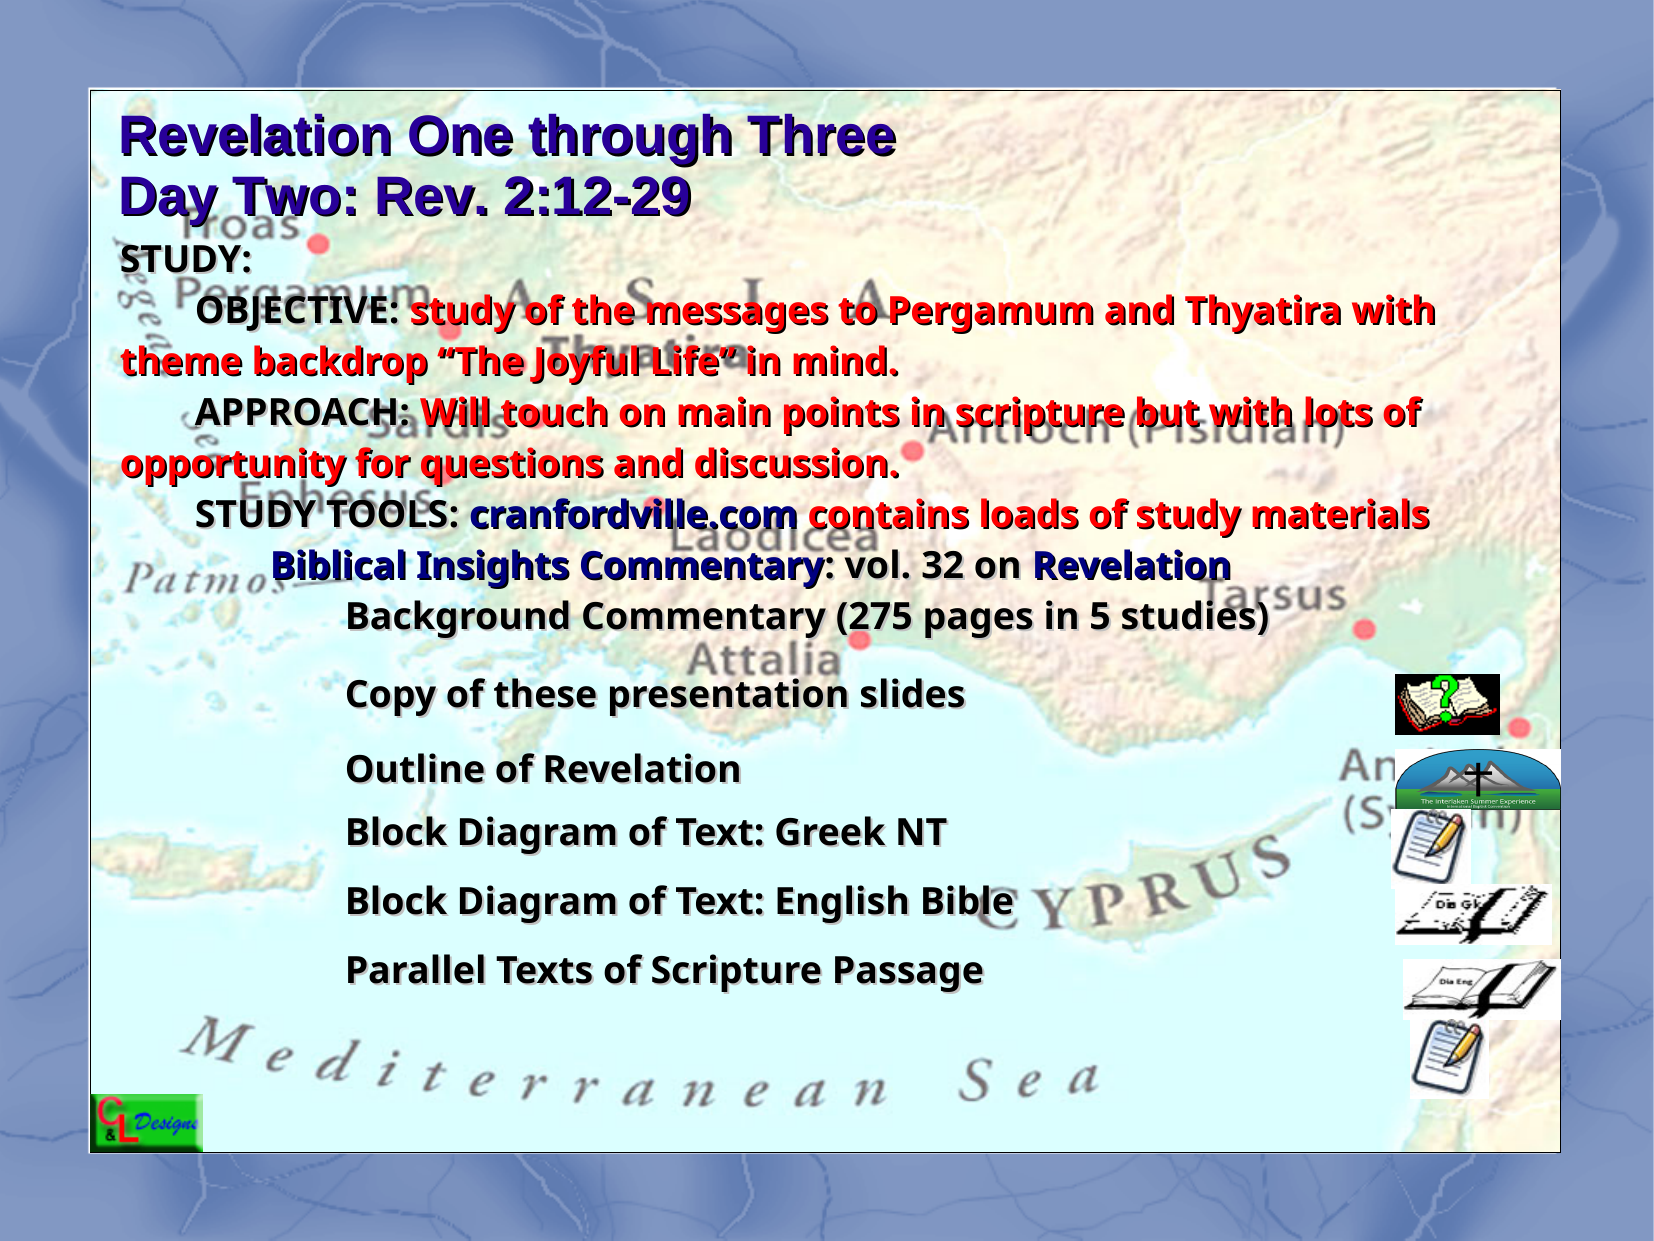

# Revelation One through Three Day Two: Rev. 2:12-29
STUDY:
	OBJECTIVE: study of the messages to Pergamum and Thyatira with theme backdrop “The Joyful Life” in mind.
	APPROACH: Will touch on main points in scripture but with lots of opportunity for questions and discussion.
	STUDY TOOLS: cranfordville.com contains loads of study materials
		Biblical Insights Commentary: vol. 32 on Revelation
			Background Commentary (275 pages in 5 studies)
			Copy of these presentation slides
			Outline of Revelation
			Block Diagram of Text: Greek NT
			Block Diagram of Text: English Bible
			Parallel Texts of Scripture Passage